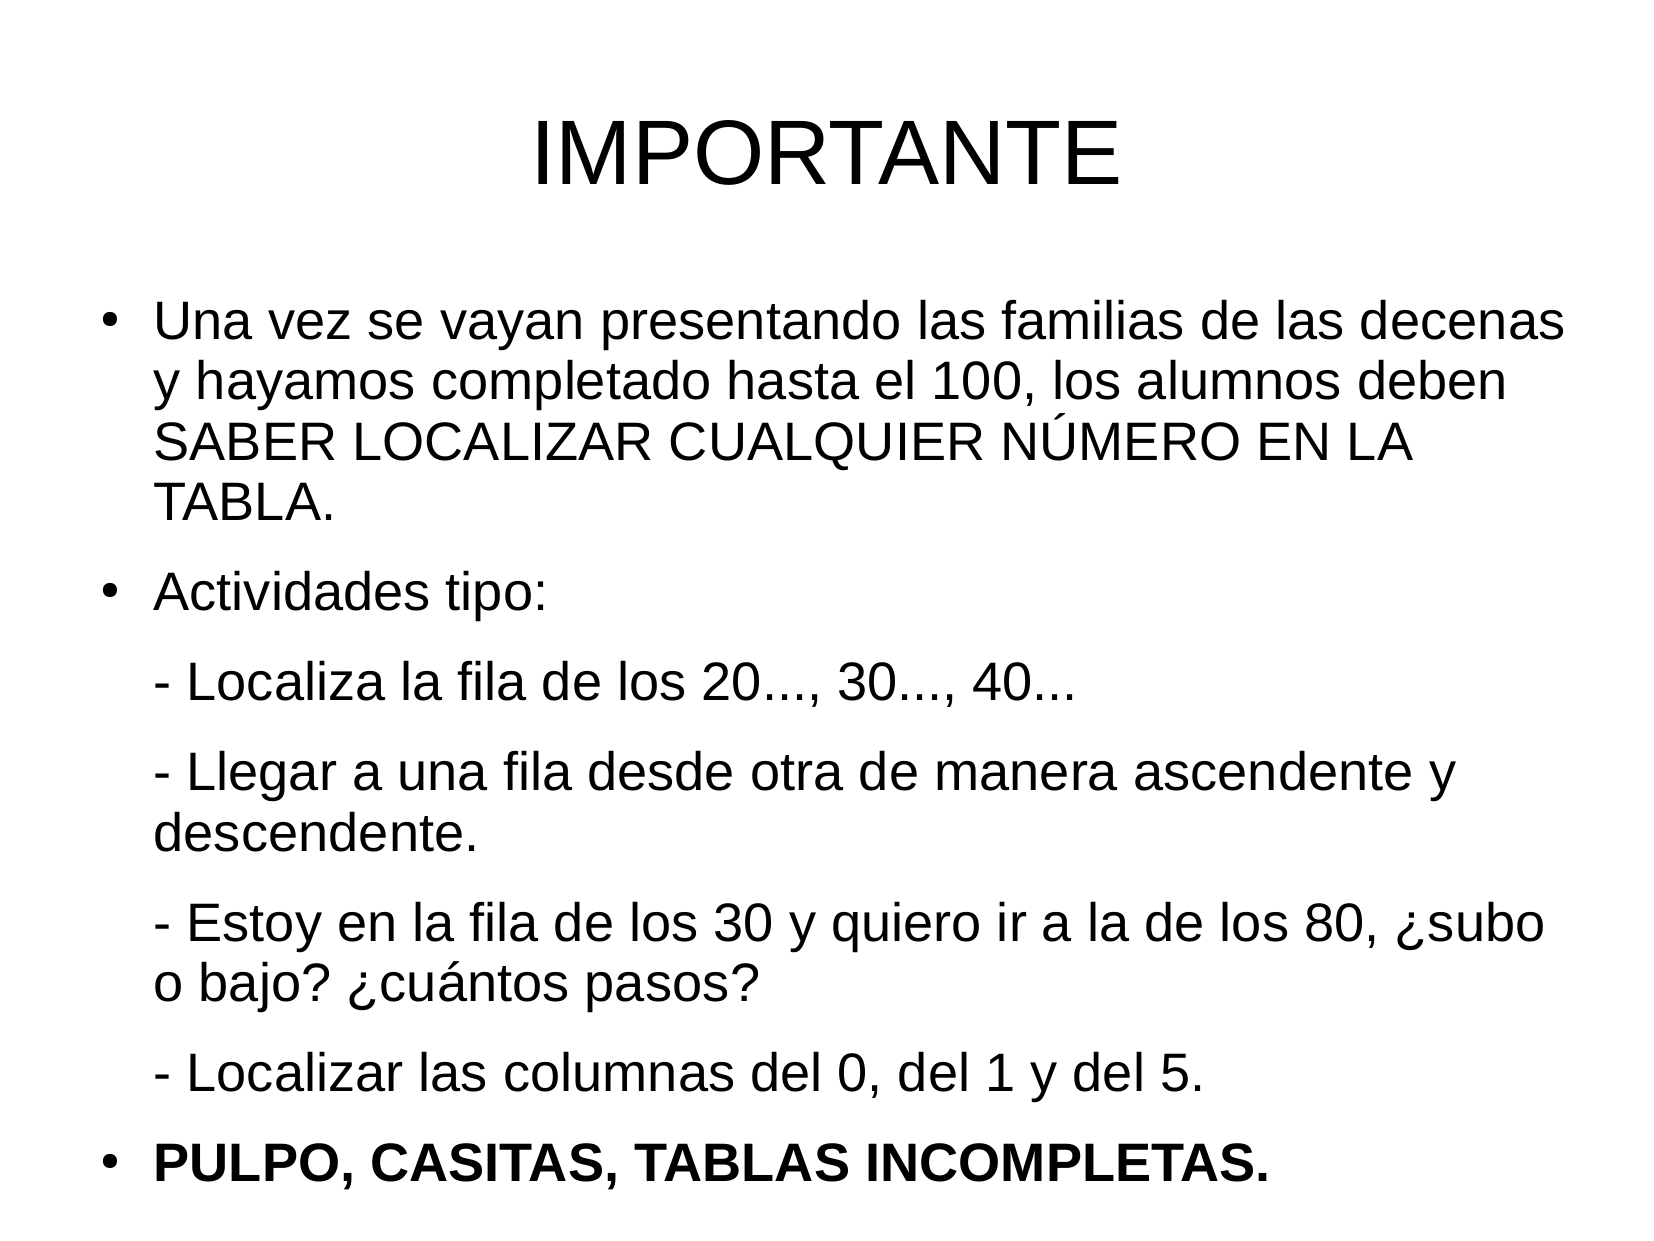

# IMPORTANTE
Una vez se vayan presentando las familias de las decenas y hayamos completado hasta el 100, los alumnos deben SABER LOCALIZAR CUALQUIER NÚMERO EN LA TABLA.
Actividades tipo:
- Localiza la fila de los 20..., 30..., 40...
- Llegar a una fila desde otra de manera ascendente y descendente.
- Estoy en la fila de los 30 y quiero ir a la de los 80, ¿subo o bajo? ¿cuántos pasos?
- Localizar las columnas del 0, del 1 y del 5.
PULPO, CASITAS, TABLAS INCOMPLETAS.